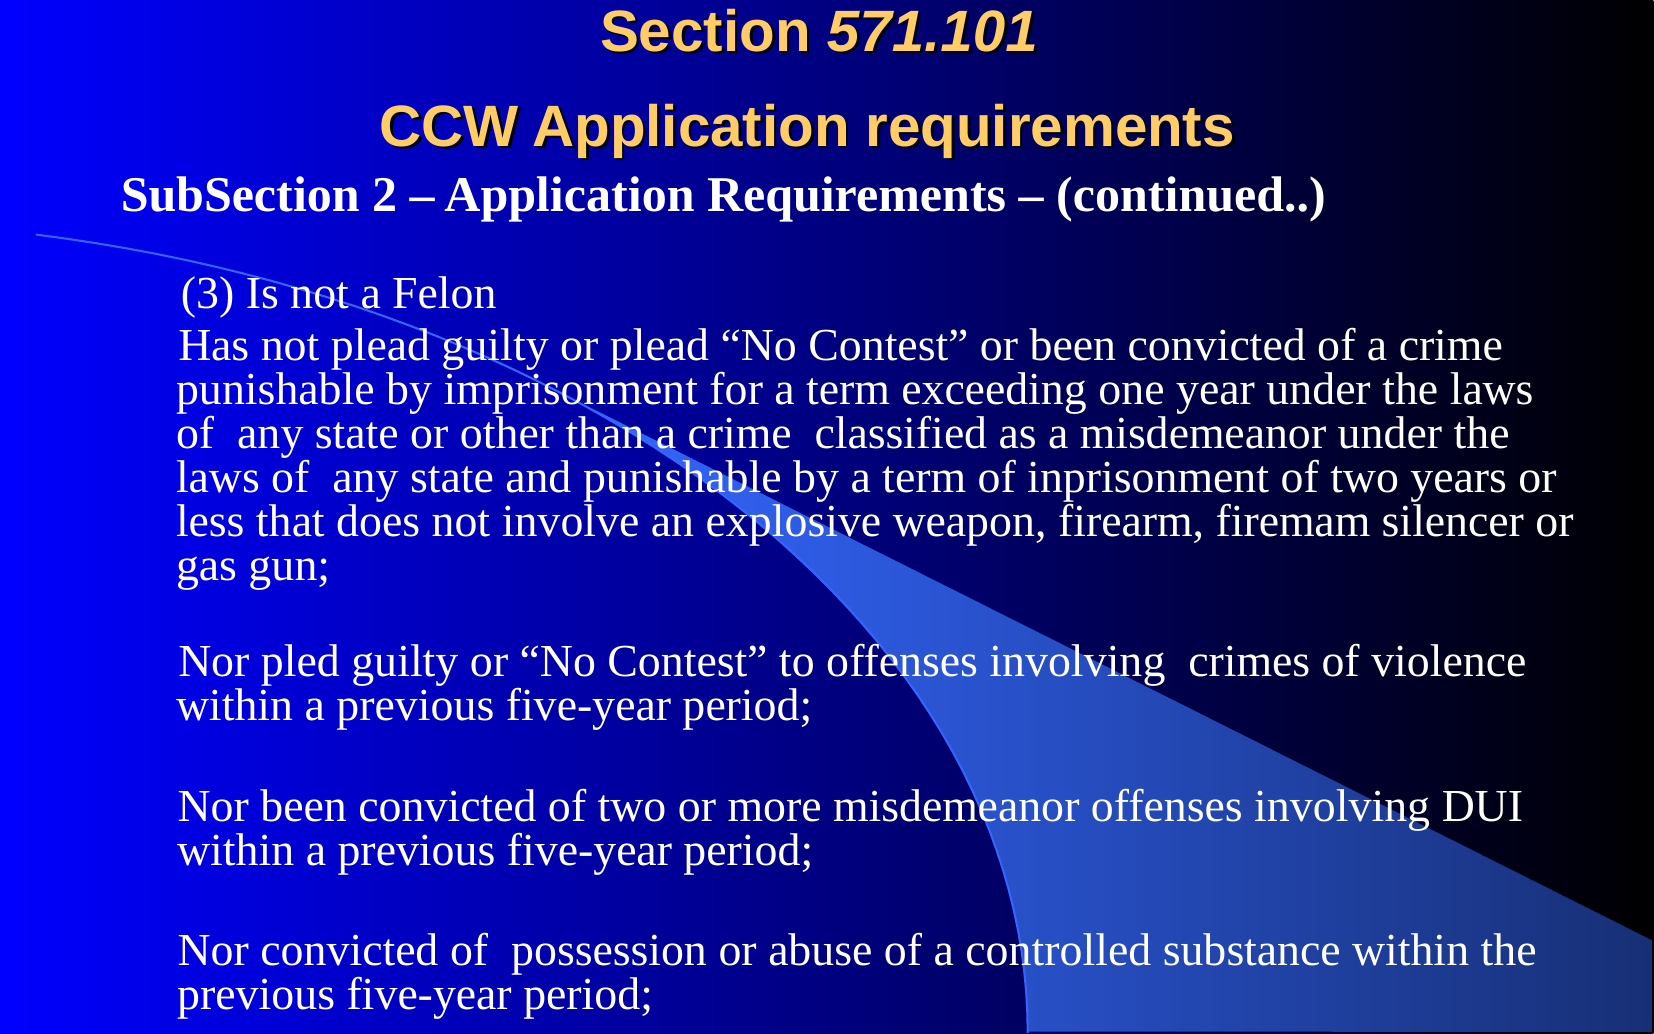

# Section 571.101 CCW Application requirements
SubSection 2 – Application Requirements – (continued..)
 (3) Is not a Felon
 Has not plead guilty or plead “No Contest” or been convicted of a crime punishable by imprisonment for a term exceeding one year under the laws of any state or other than a crime classified as a misdemeanor under the laws of any state and punishable by a term of inprisonment of two years or less that does not involve an explosive weapon, firearm, firemam silencer or gas gun;
 Nor pled guilty or “No Contest” to offenses involving crimes of violence within a previous five-year period;
 Nor been convicted of two or more misdemeanor offenses involving DUI within a previous five-year period;
 Nor convicted of possession or abuse of a controlled substance within the previous five-year period;